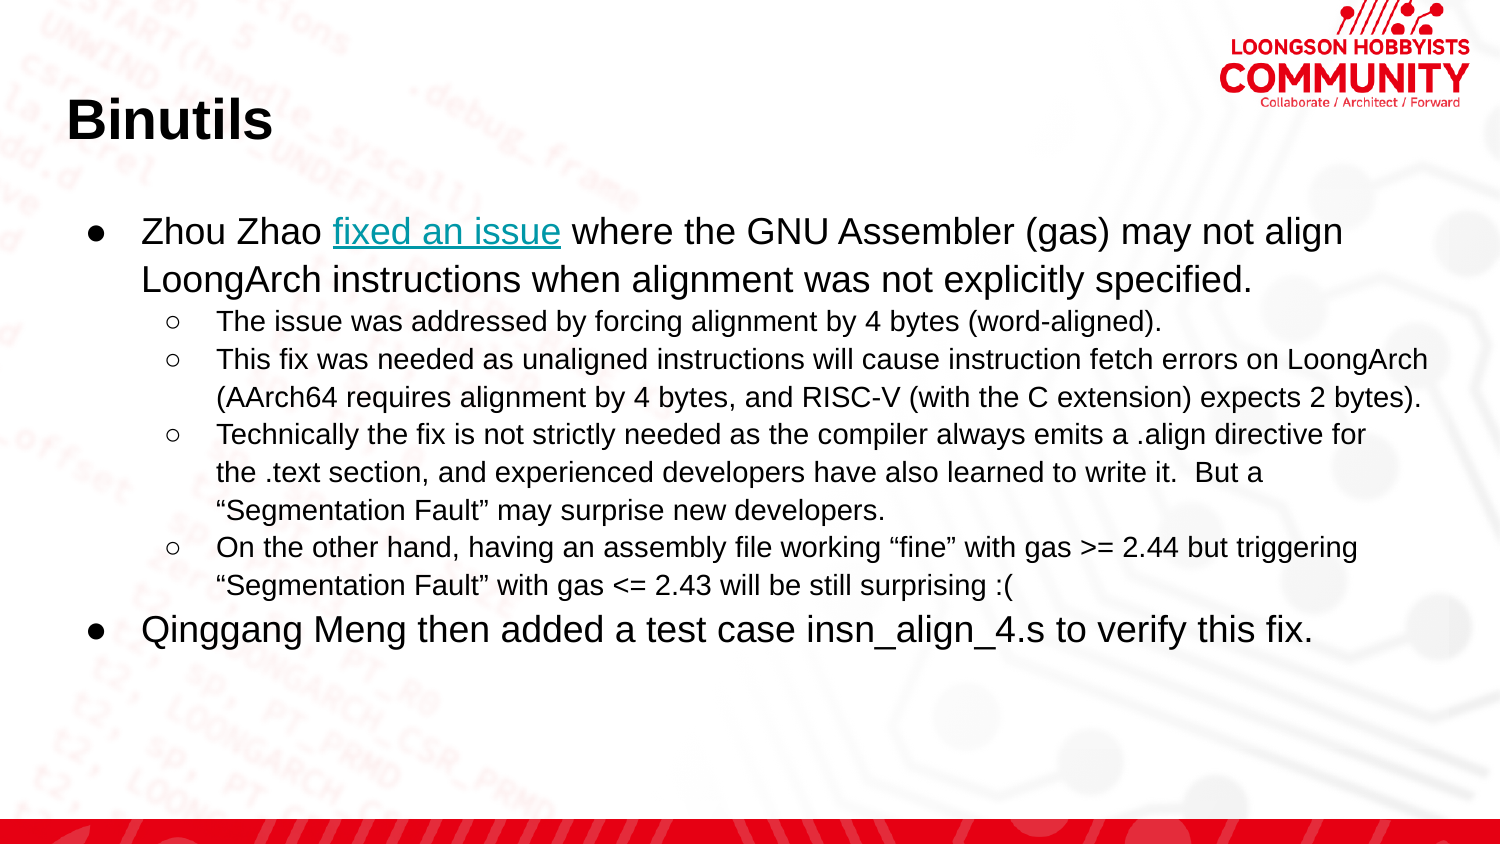

# Binutils
Zhou Zhao fixed an issue where the GNU Assembler (gas) may not align LoongArch instructions when alignment was not explicitly specified.
The issue was addressed by forcing alignment by 4 bytes (word-aligned).
This fix was needed as unaligned instructions will cause instruction fetch errors on LoongArch (AArch64 requires alignment by 4 bytes, and RISC-V (with the C extension) expects 2 bytes).
Technically the fix is not strictly needed as the compiler always emits a .align directive for the .text section, and experienced developers have also learned to write it. But a “Segmentation Fault” may surprise new developers.
On the other hand, having an assembly file working “fine” with gas >= 2.44 but triggering “Segmentation Fault” with gas <= 2.43 will be still surprising :(
Qinggang Meng then added a test case insn_align_4.s to verify this fix.